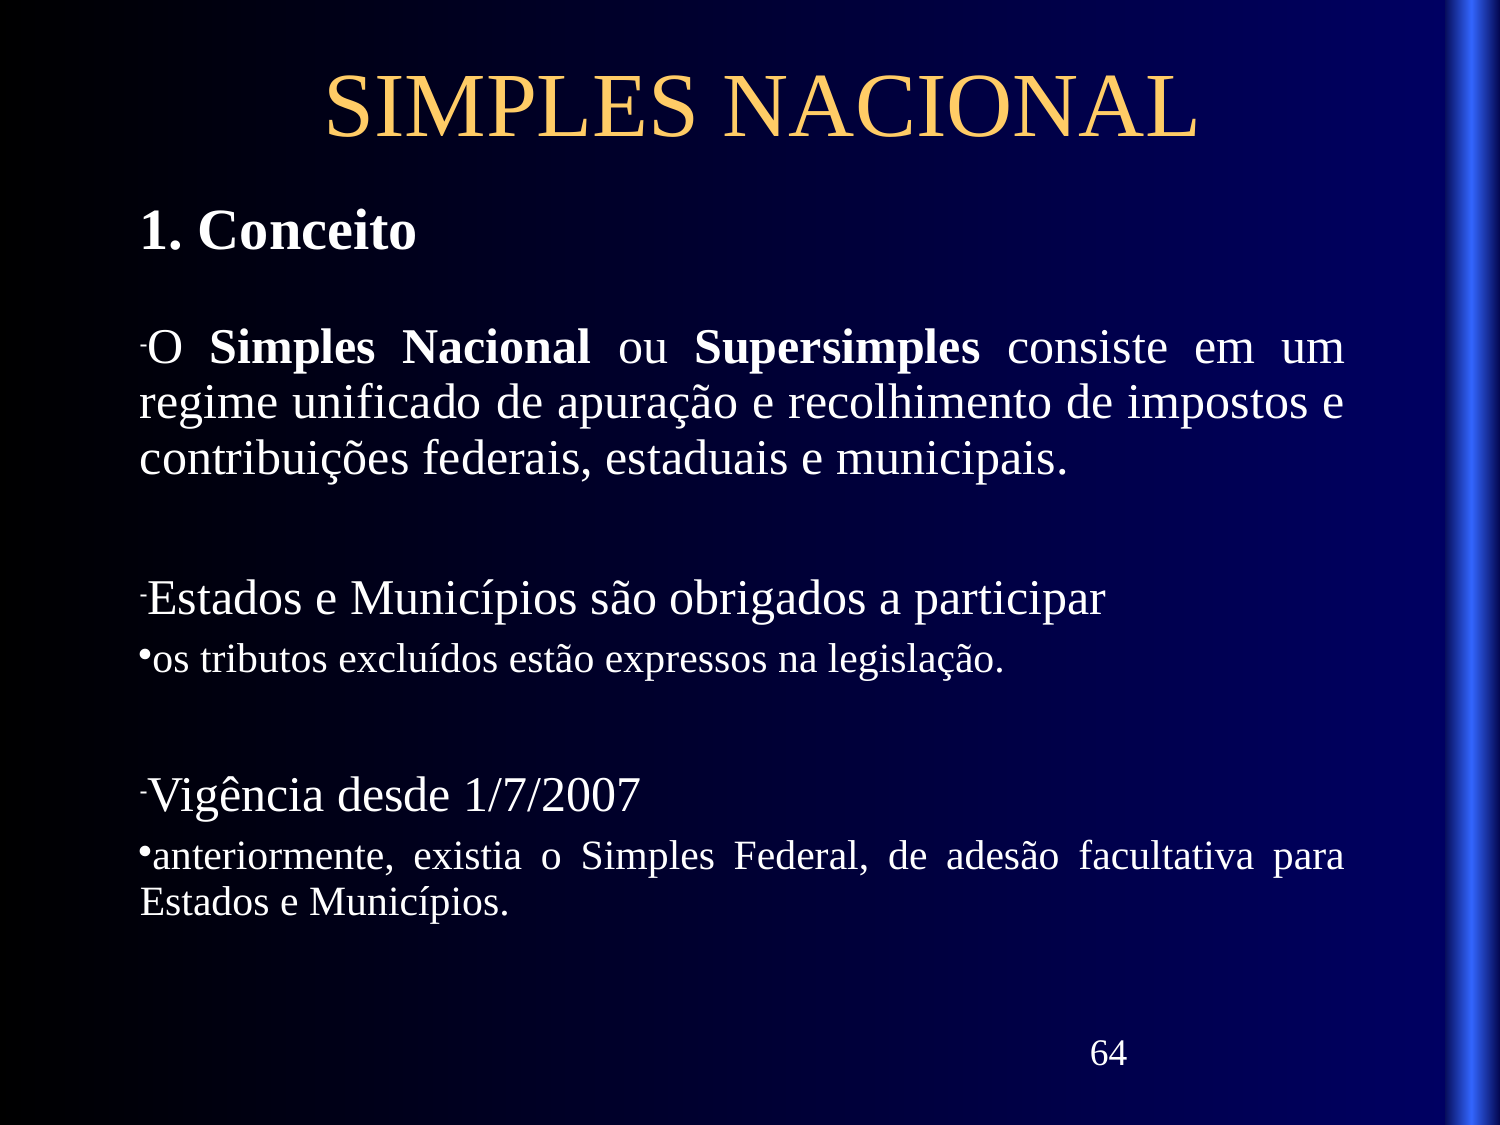

# SIMPLES NACIONAL
1. Conceito
O Simples Nacional ou Supersimples consiste em um regime unificado de apuração e recolhimento de impostos e contribuições federais, estaduais e municipais.
Estados e Municípios são obrigados a participar
os tributos excluídos estão expressos na legislação.
Vigência desde 1/7/2007
anteriormente, existia o Simples Federal, de adesão facultativa para Estados e Municípios.